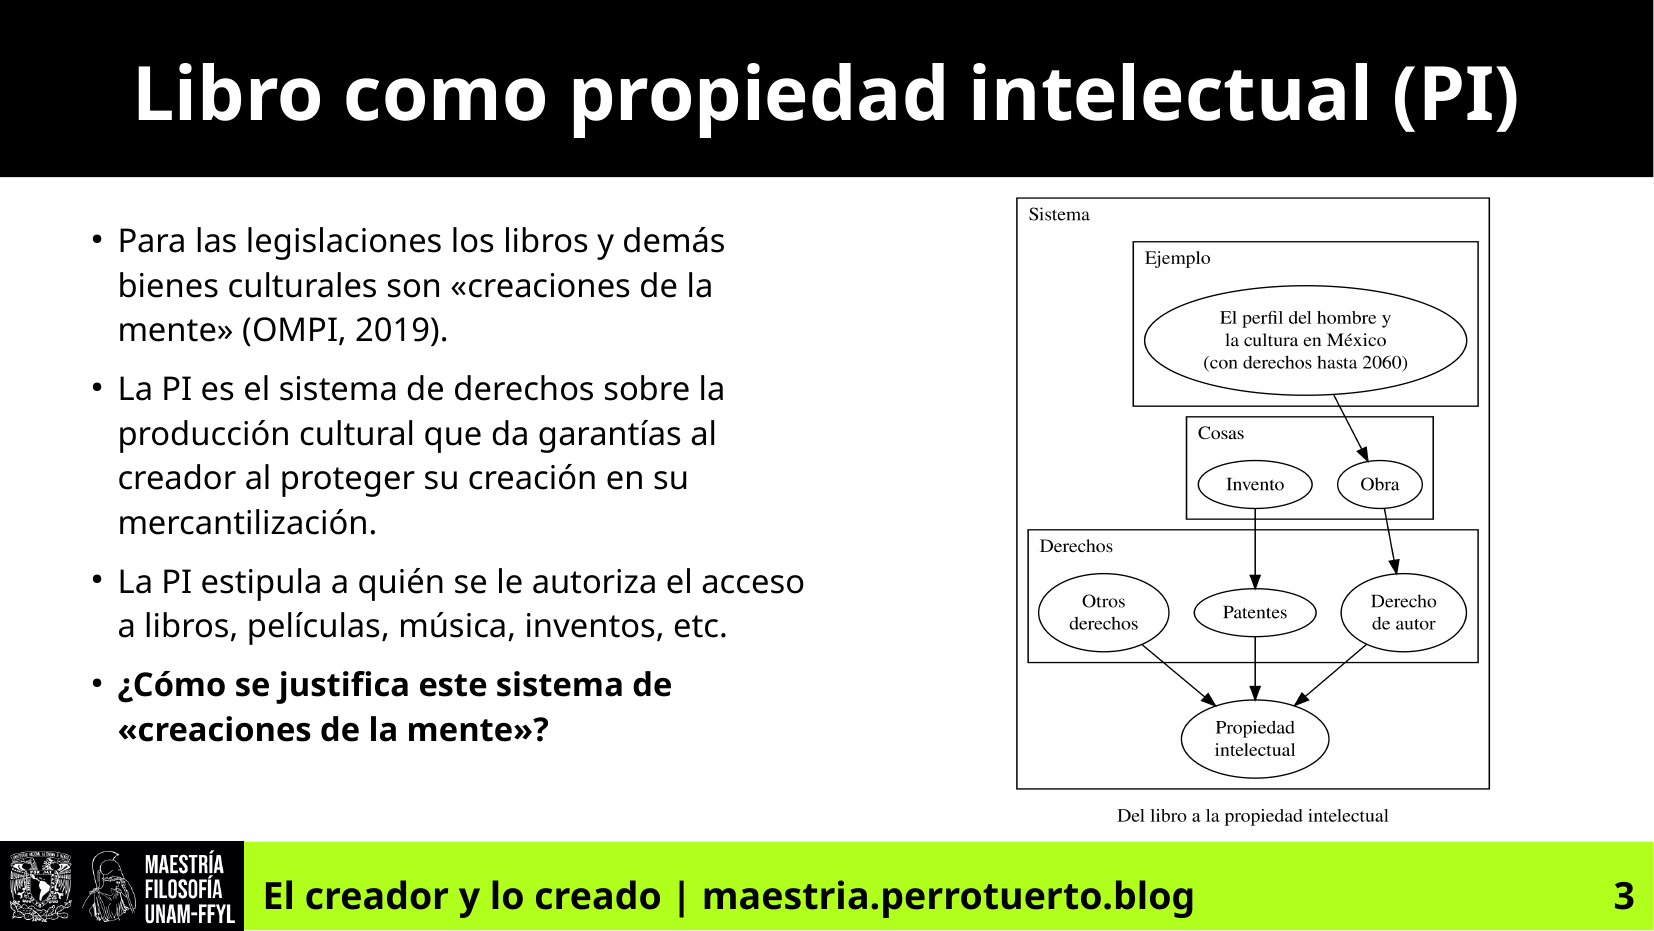

# Libro como propiedad intelectual (PI)
Para las legislaciones los libros y demás bienes culturales son «creaciones de la mente» (OMPI, 2019).
La PI es el sistema de derechos sobre la producción cultural que da garantías al creador al proteger su creación en su mercantilización.
La PI estipula a quién se le autoriza el acceso a libros, películas, música, inventos, etc.
¿Cómo se justifica este sistema de «creaciones de la mente»?